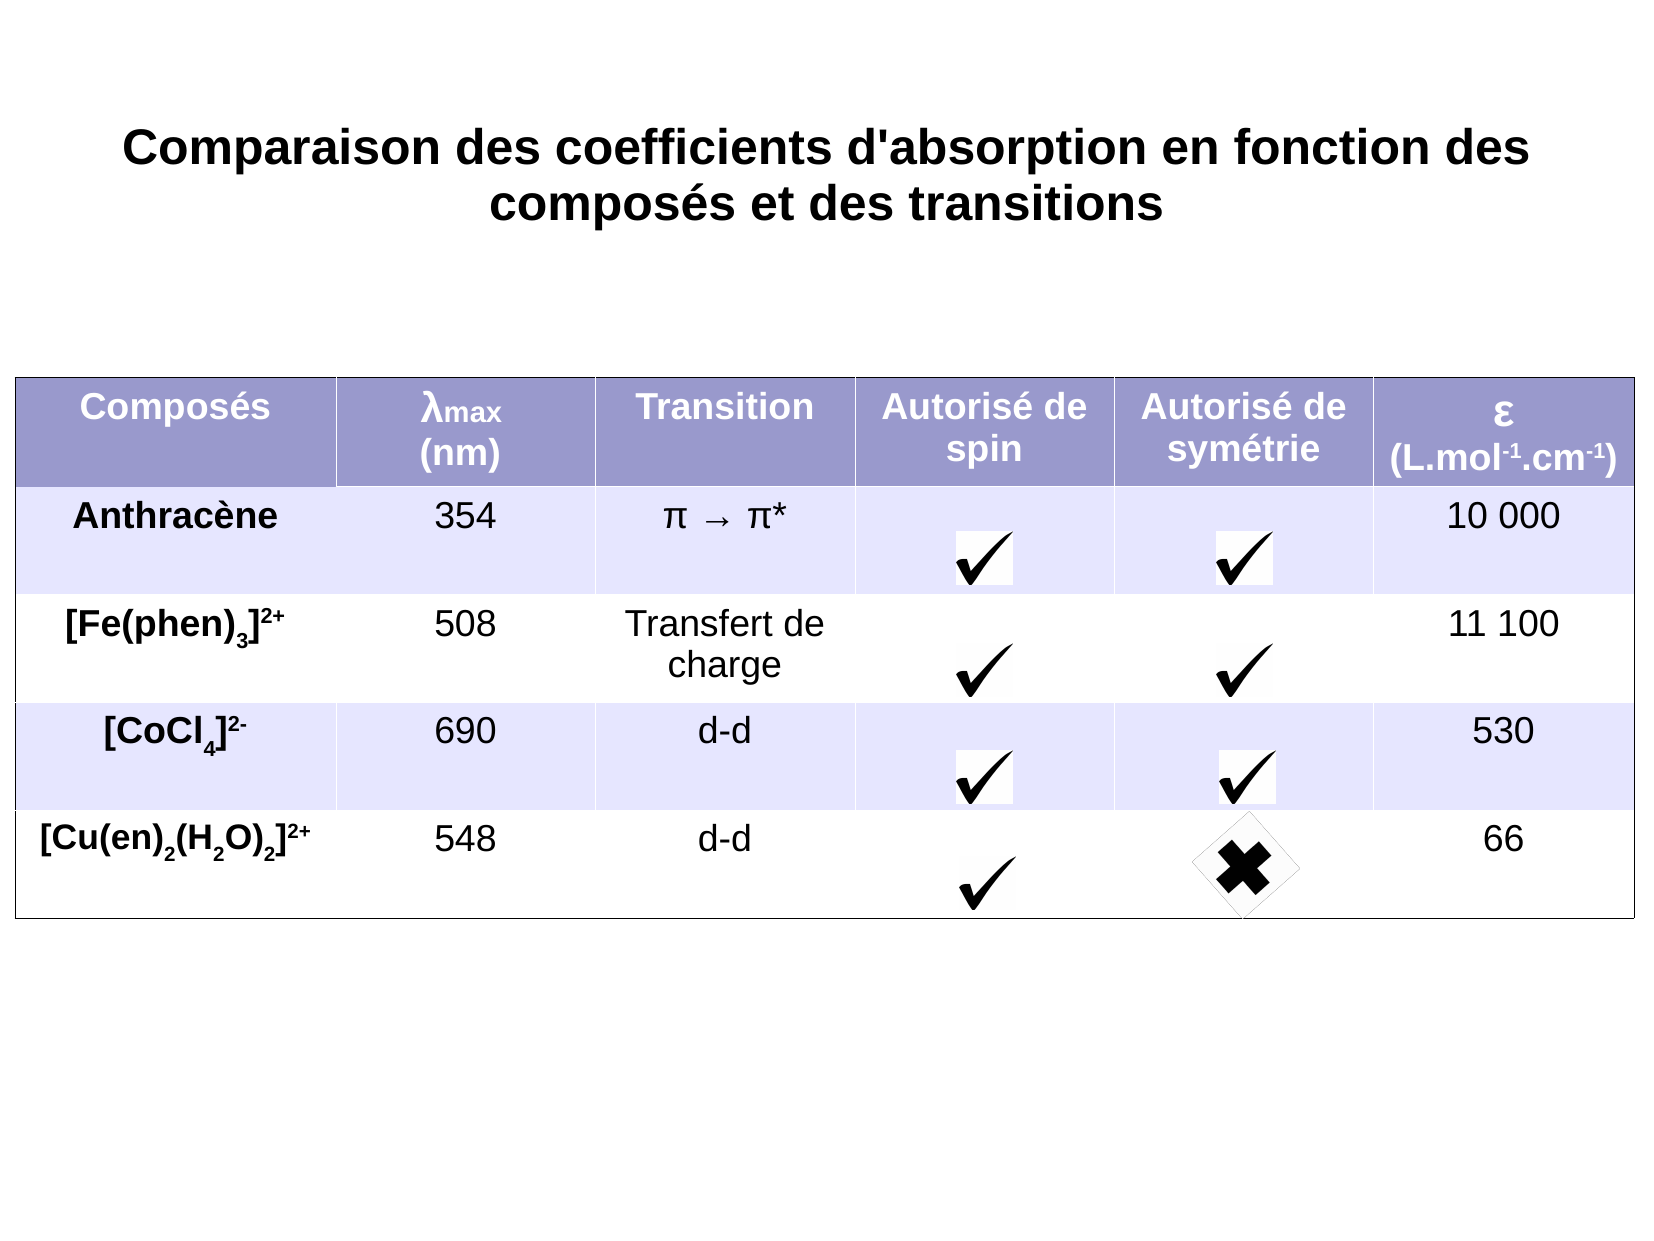

Comparaison des coefficients d'absorption en fonction des composés et des transitions
| Composés | λmax (nm) | Transition | Autorisé de spin | Autorisé de symétrie | ε (L.mol-1.cm-1) |
| --- | --- | --- | --- | --- | --- |
| Anthracène | 354 | π → π\* | | | 10 000 |
| [Fe(phen)3]2+ | 508 | Transfert de charge | | | 11 100 |
| [CoCl4]2- | 690 | d-d | | | 530 |
| [Cu(en)2(H2O)2]2+ | 548 | d-d | | | 66 |